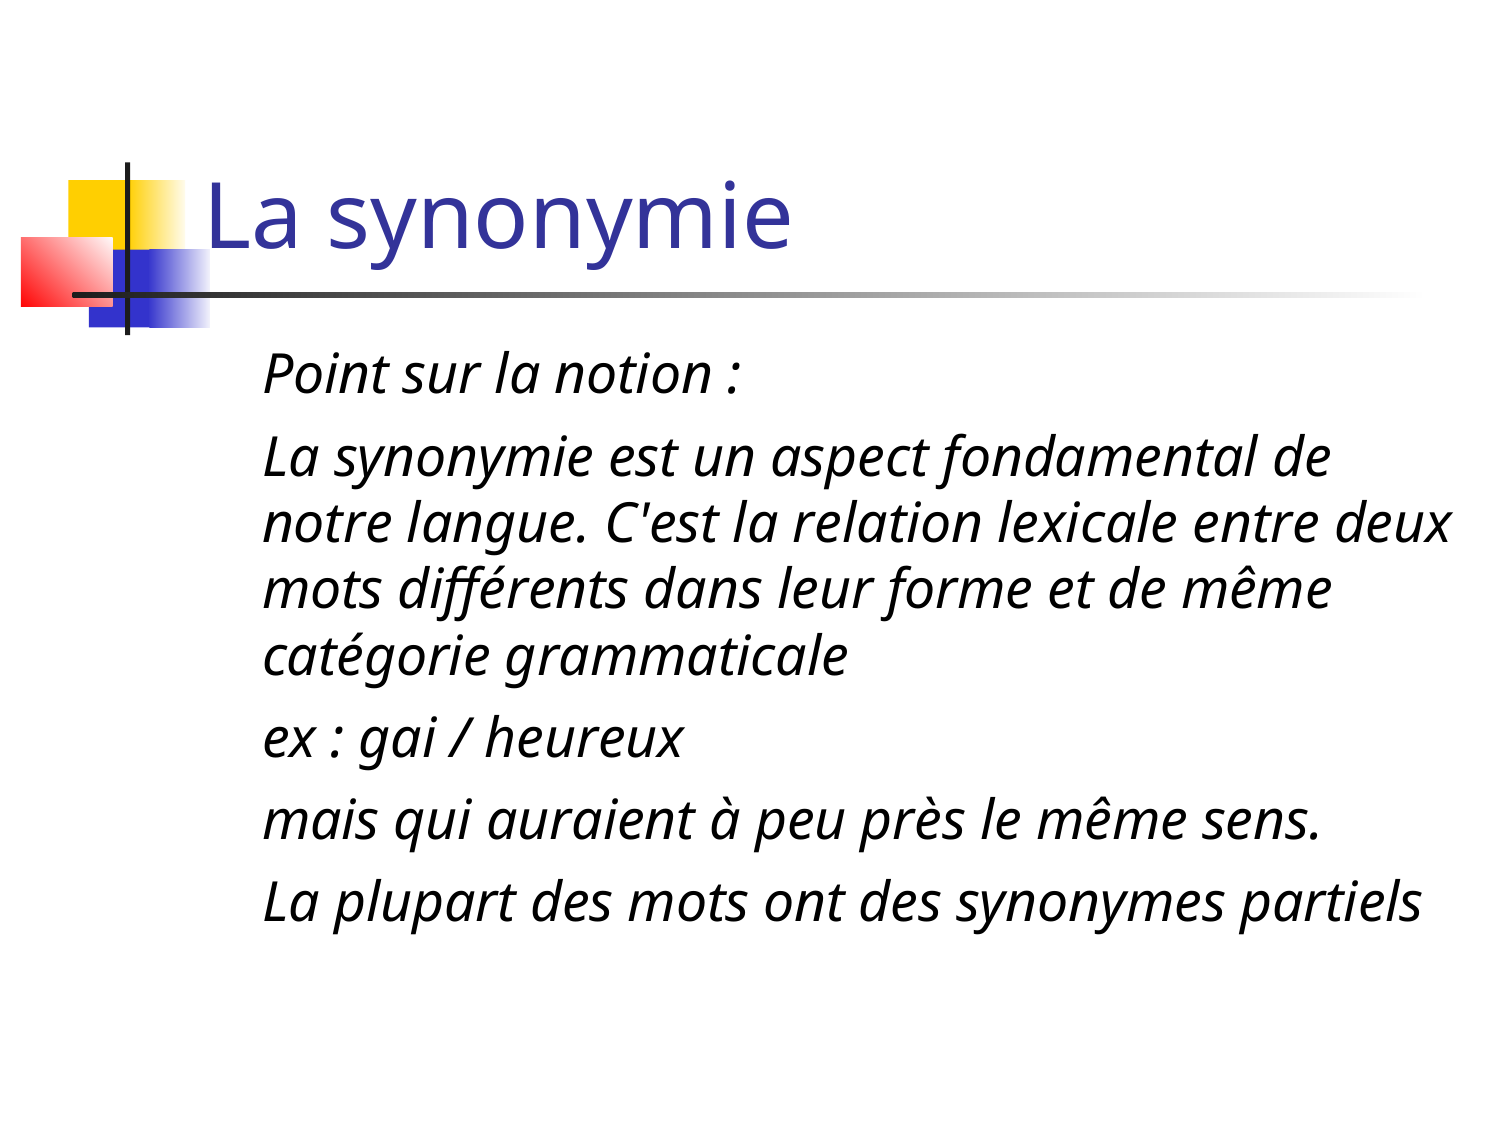

# La synonymie
Point sur la notion :
La synonymie est un aspect fondamental de notre langue. C'est la relation lexicale entre deux mots différents dans leur forme et de même catégorie grammaticale
ex : gai / heureux
mais qui auraient à peu près le même sens.
La plupart des mots ont des synonymes partiels